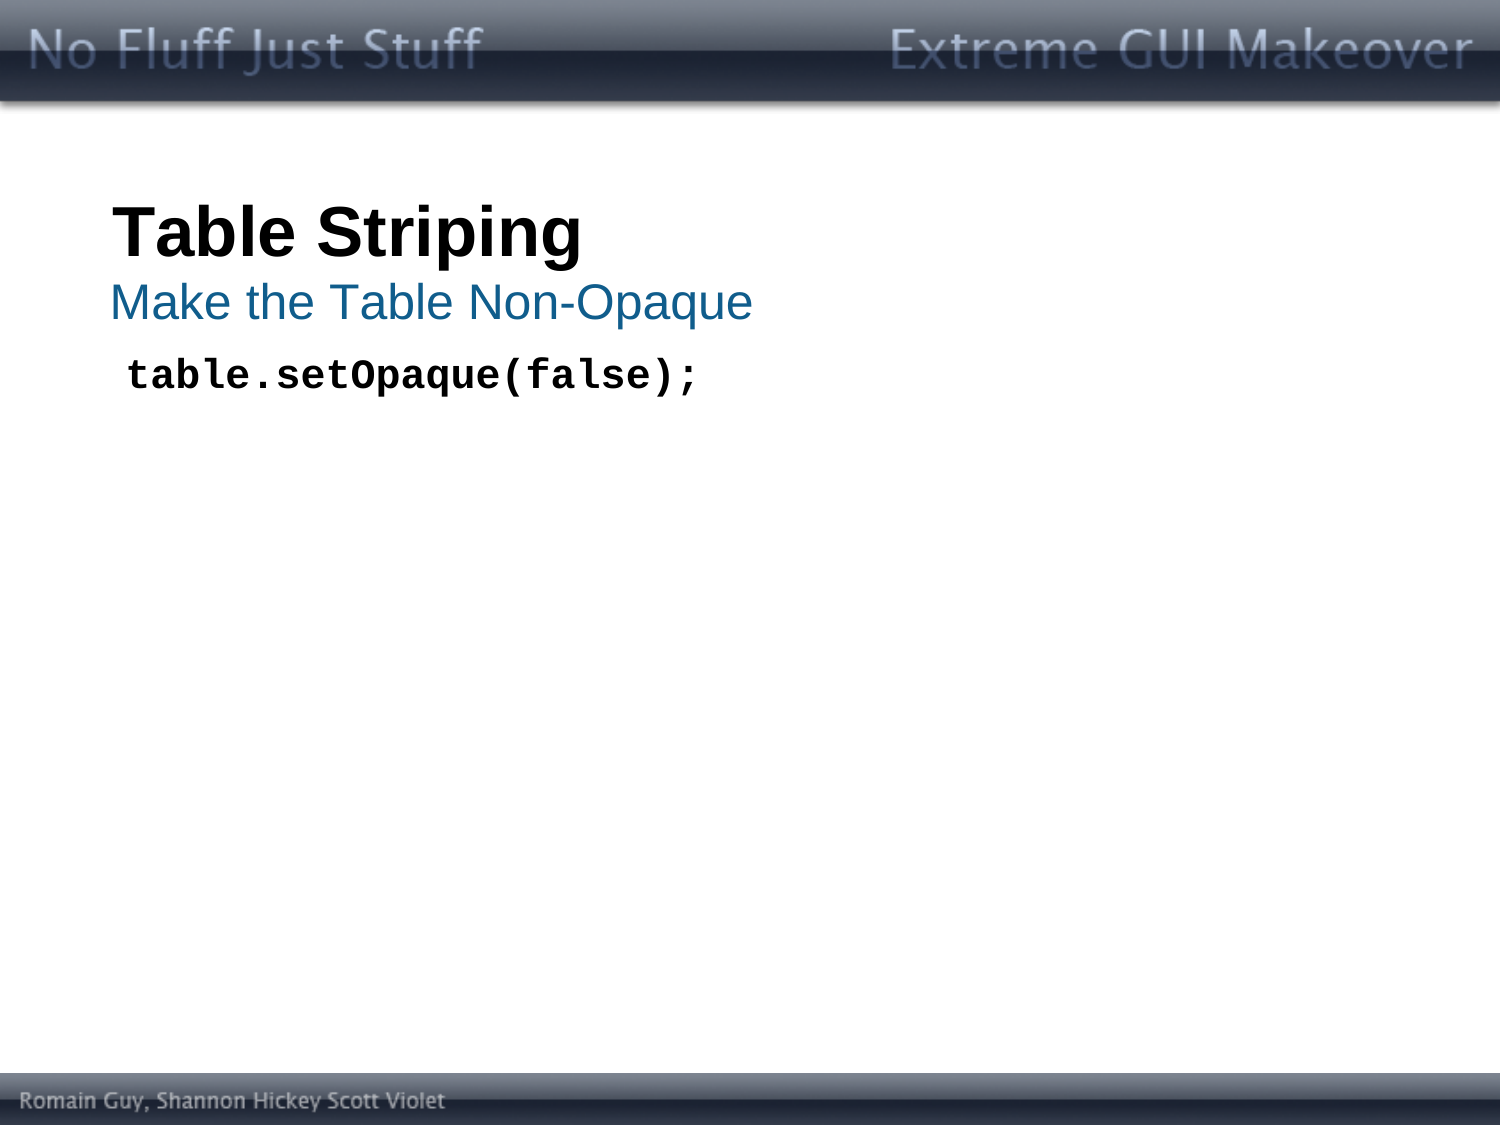

# Table Striping
Make the Table Non-Opaque
table.setOpaque(false);